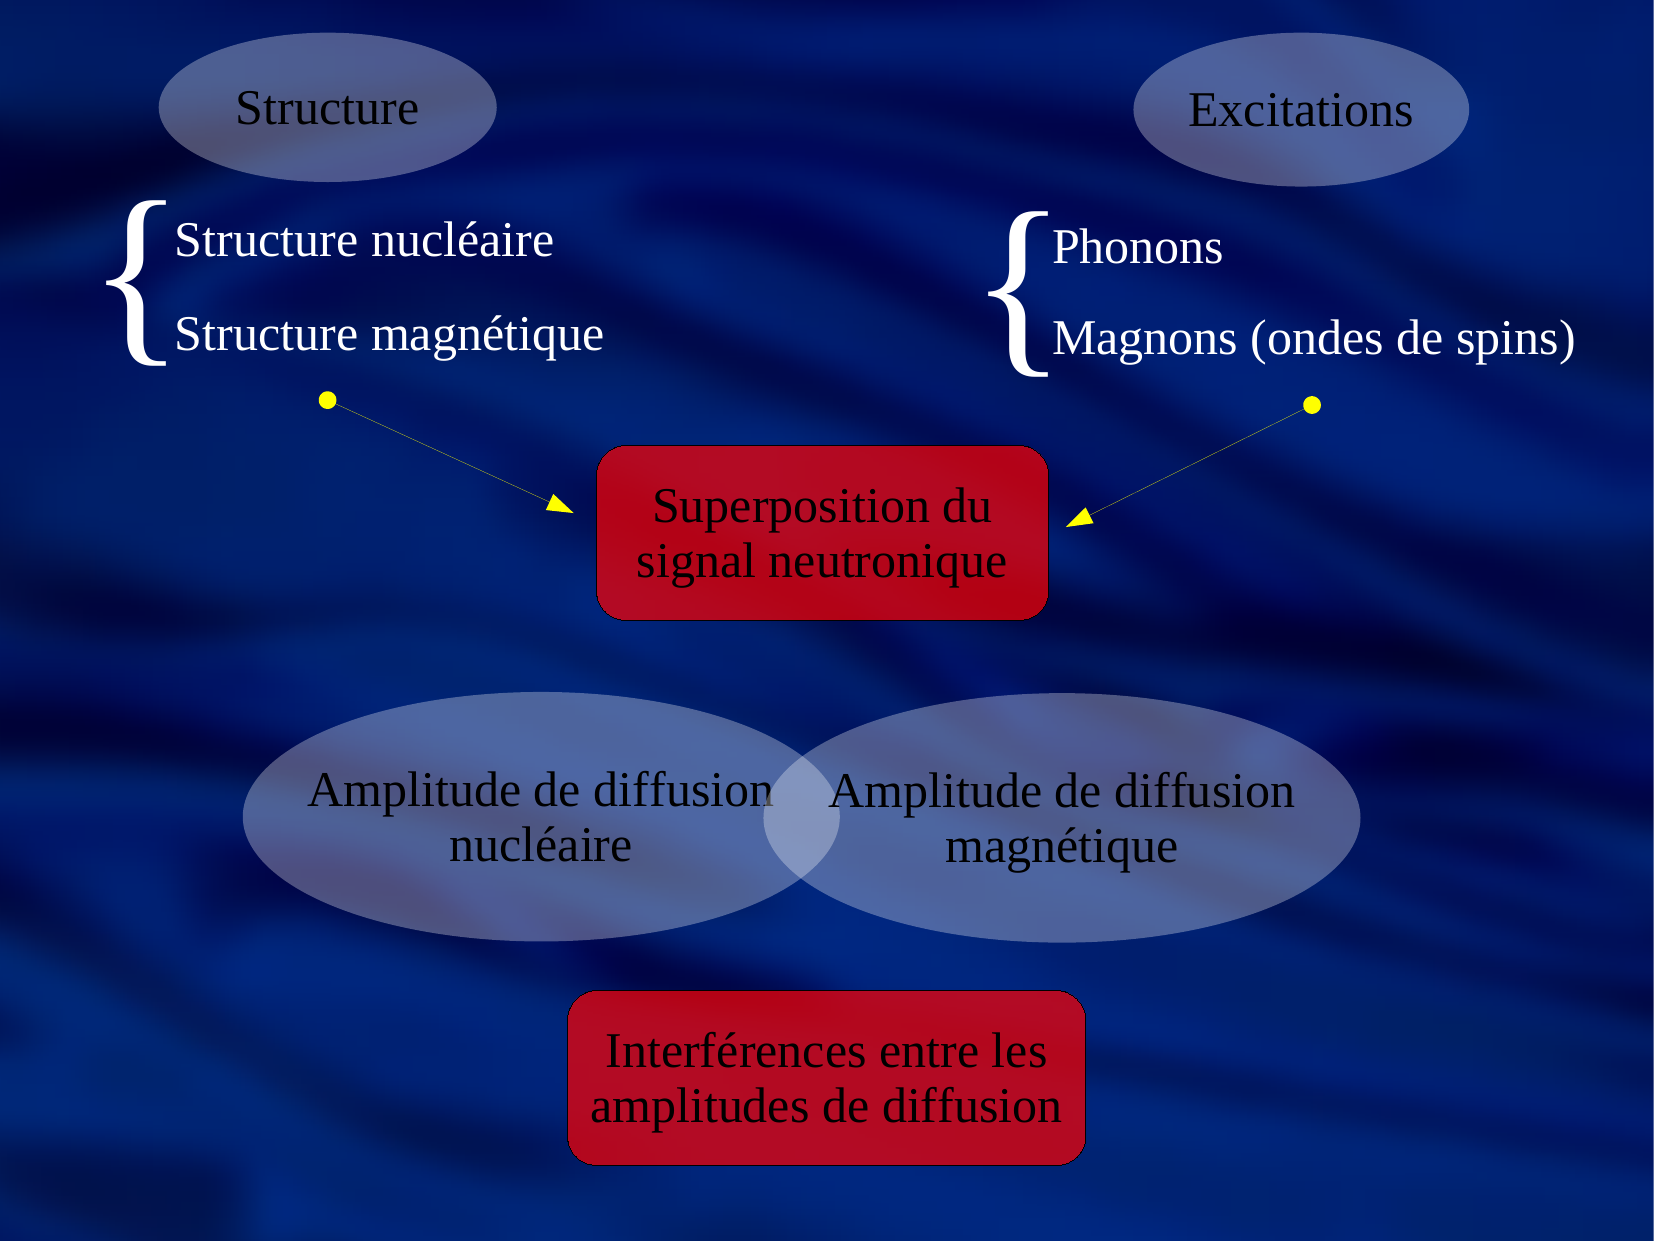

Structure
Excitations
{
{
Structure nucléaire
Phonons
Structure magnétique
Magnons (ondes de spins)
Superposition du
signal neutronique
Amplitude de diffusion
nucléaire
Amplitude de diffusion
magnétique
Interférences entre les
amplitudes de diffusion